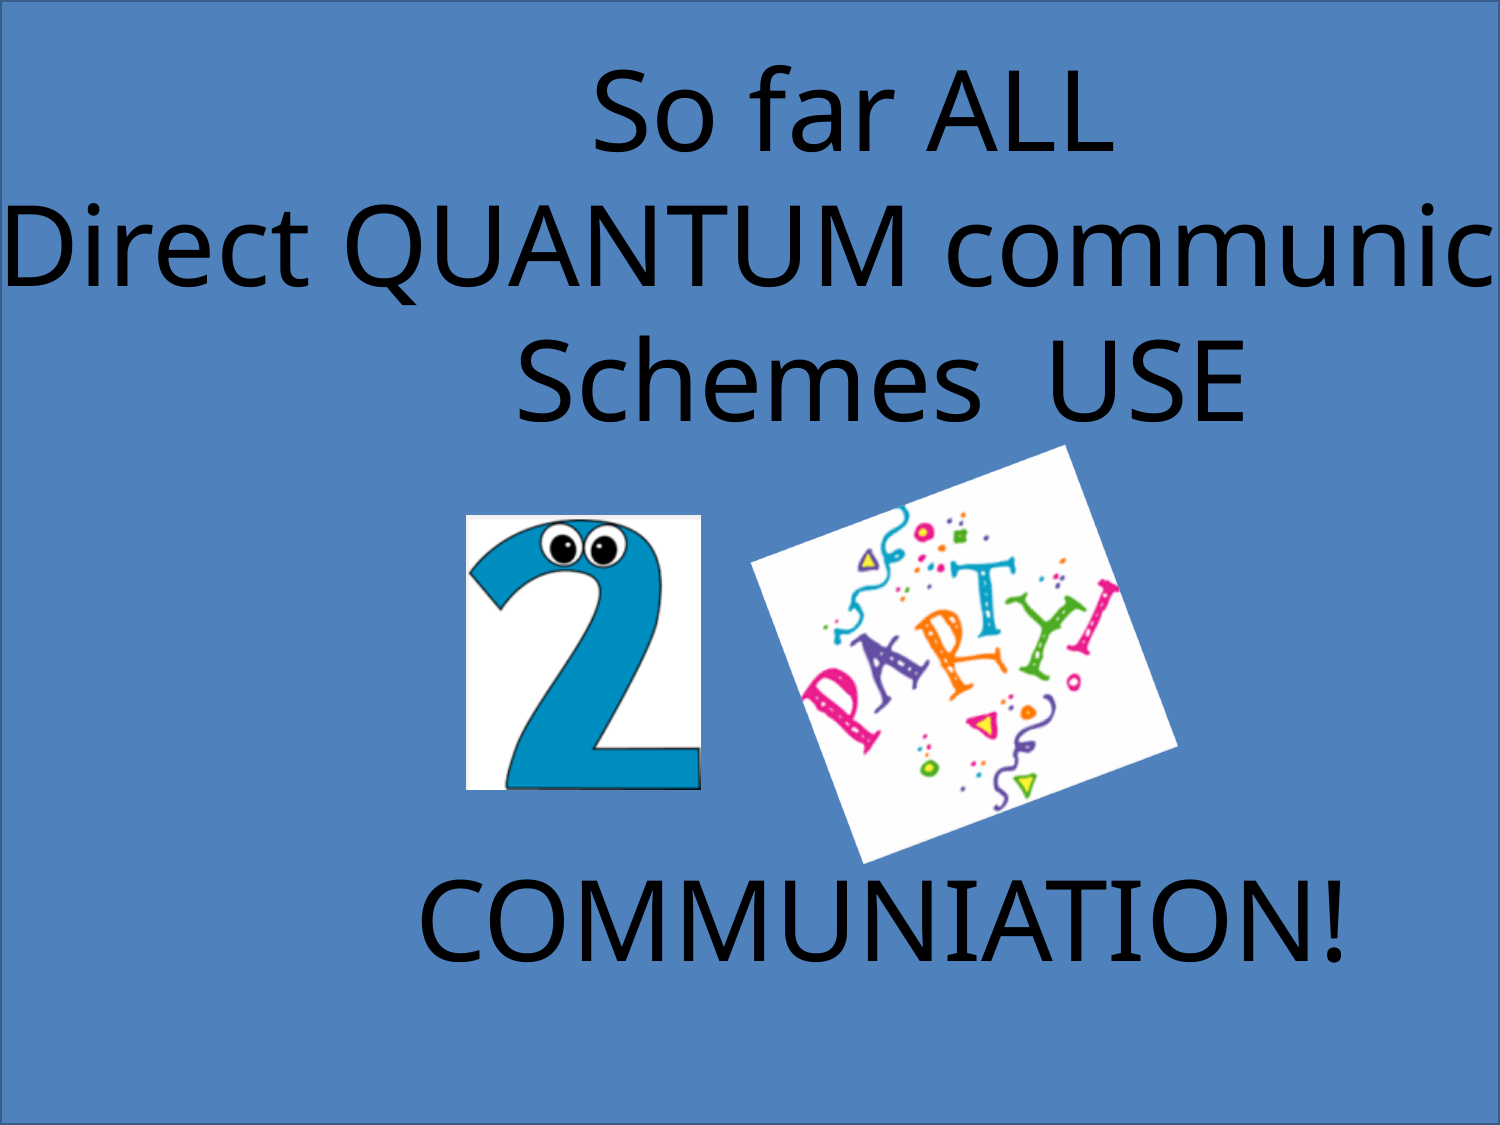

So far ALL
Direct QUANTUM communication
Schemes USE
COMMUNIATION!